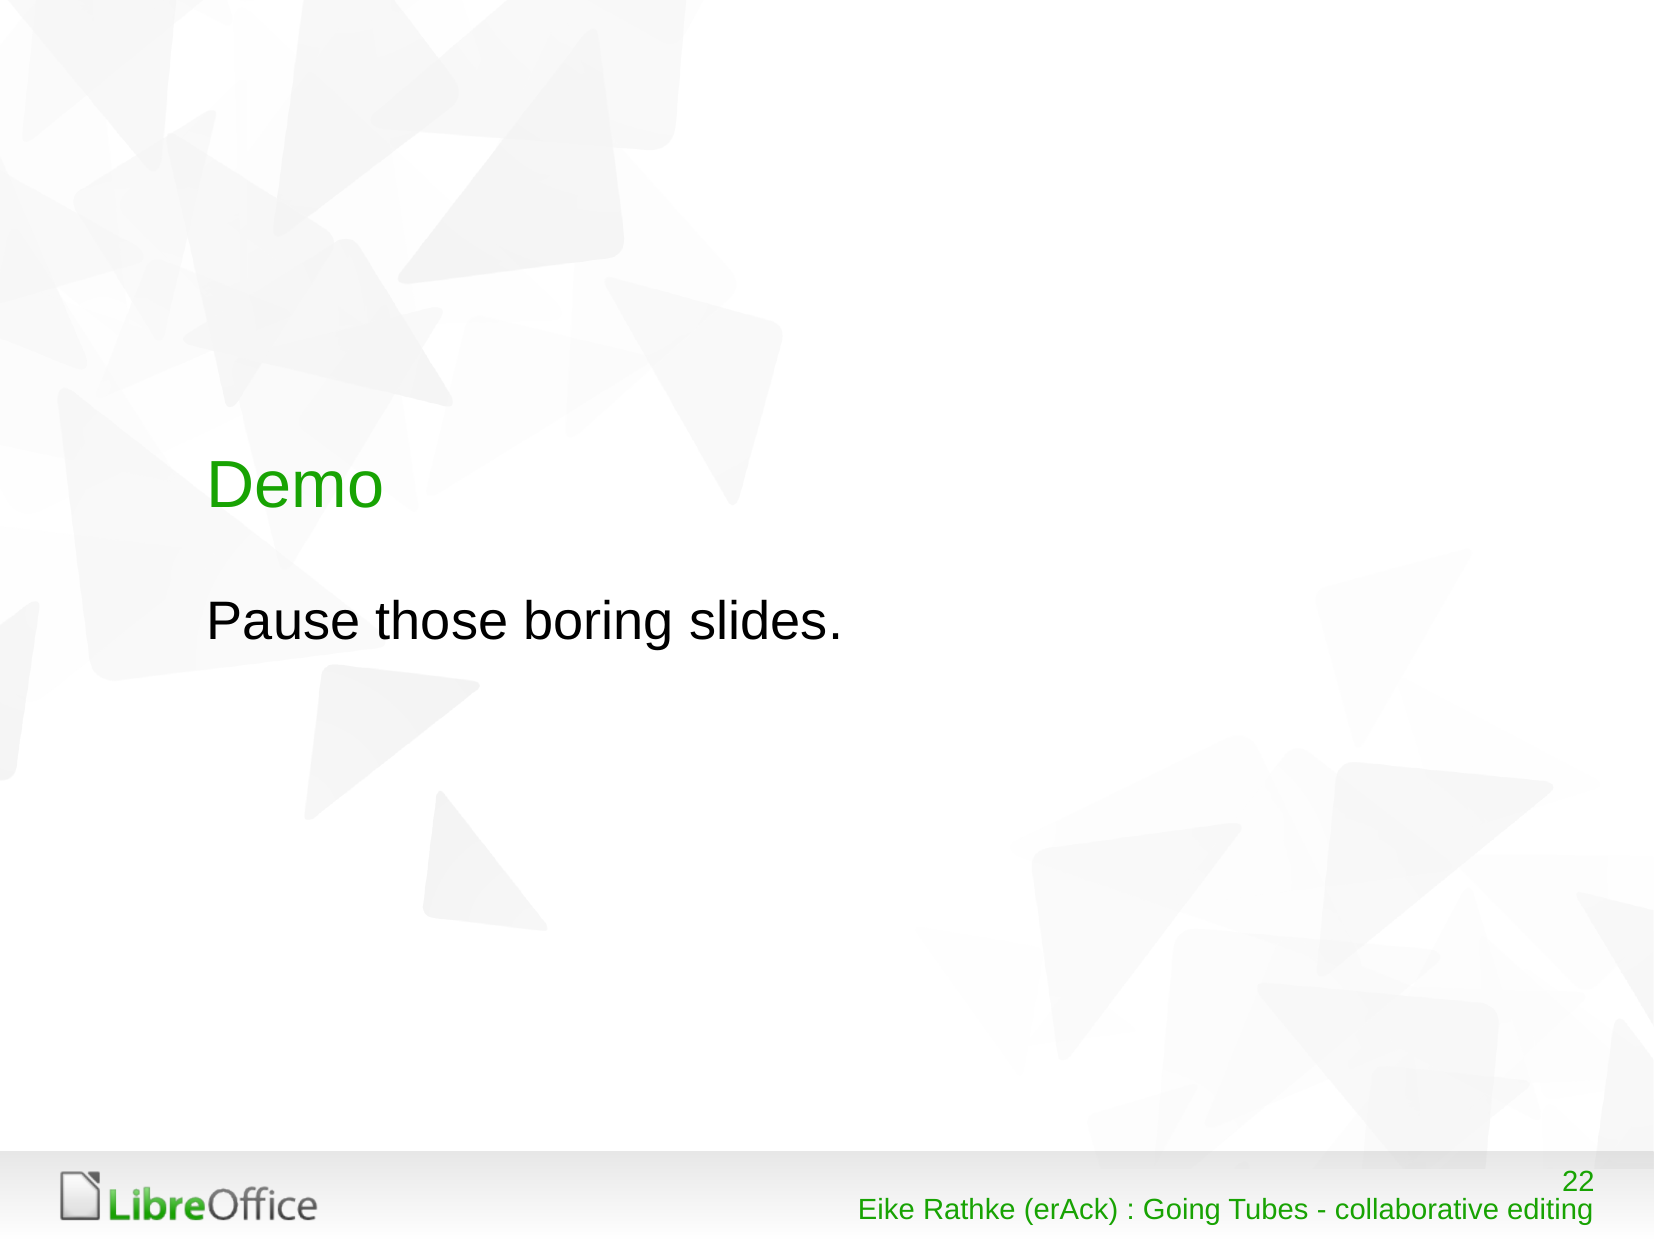

# Demo
Pause those boring slides.
22
Eike Rathke (erAck) : Going Tubes - collaborative editing